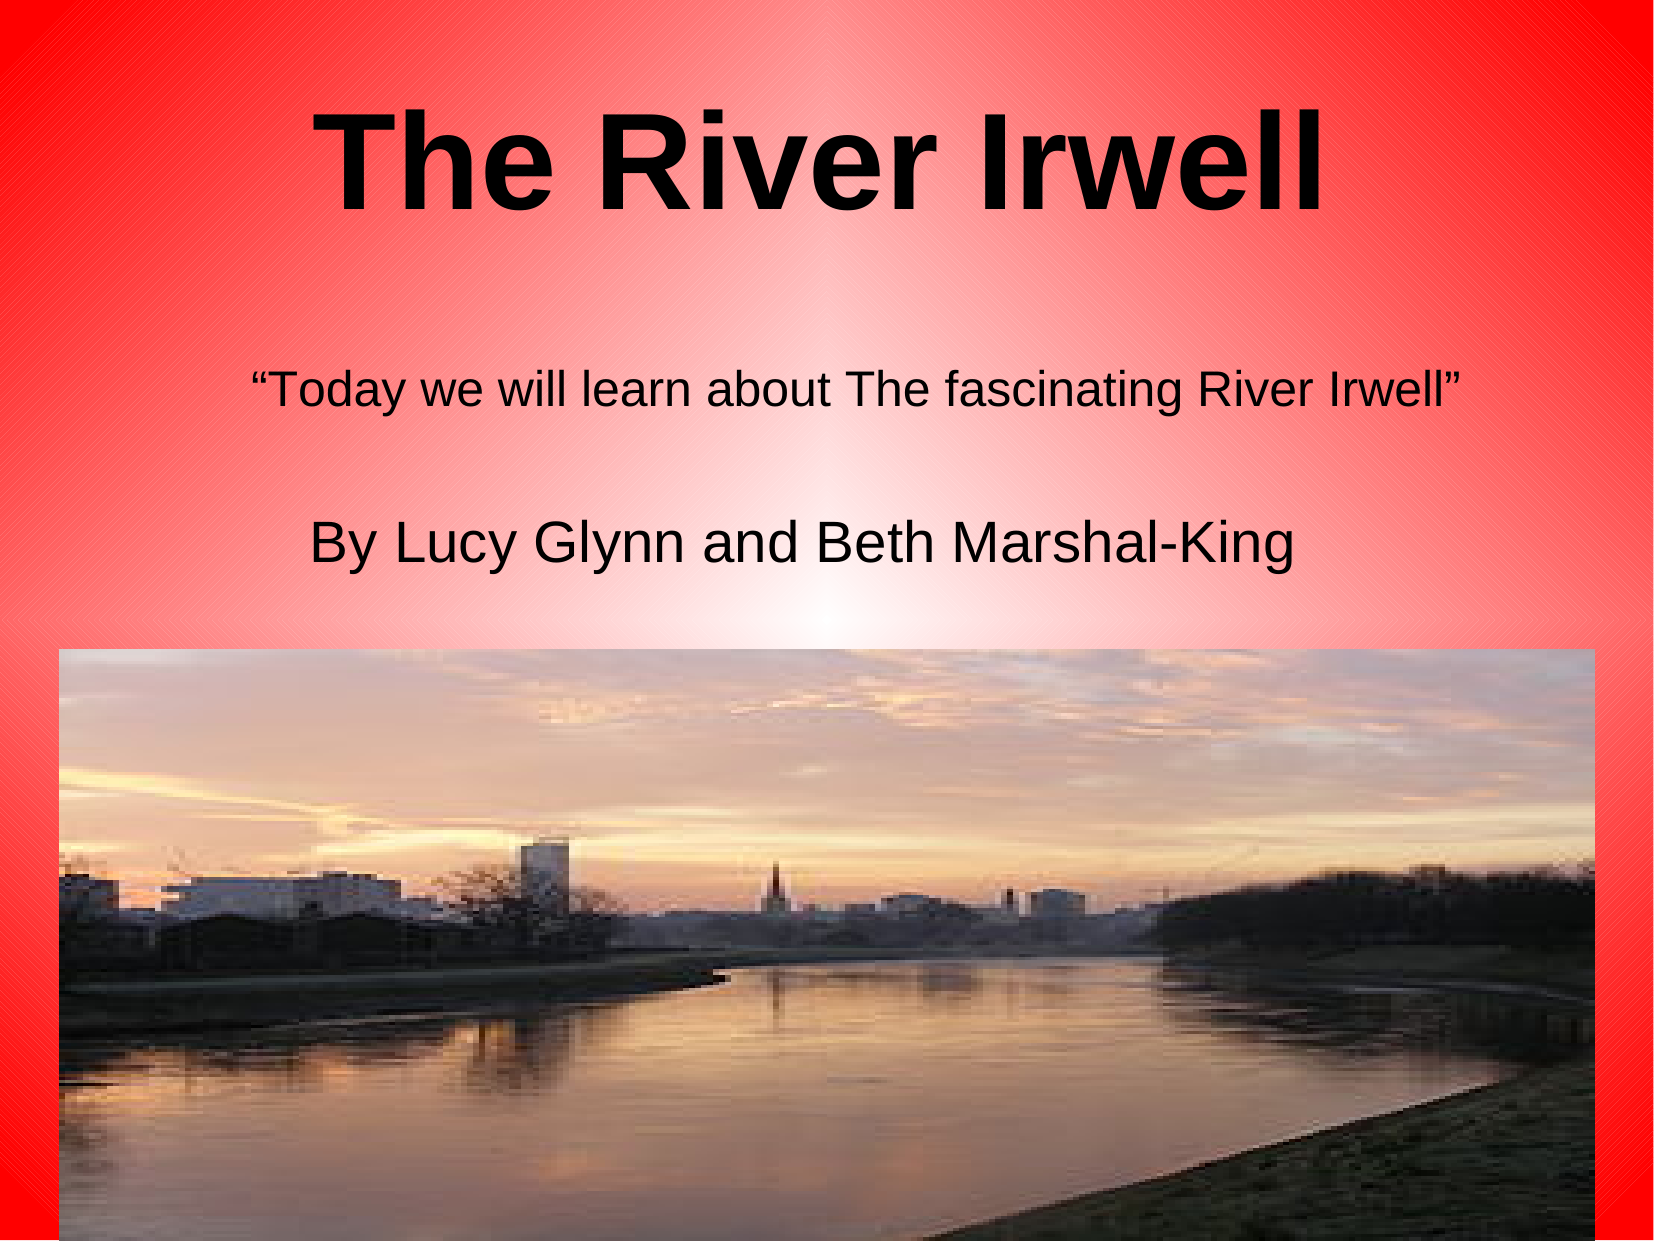

# The River Irwell
“Today we will learn about The fascinating River Irwell”
By Lucy Glynn and Beth Marshal-King